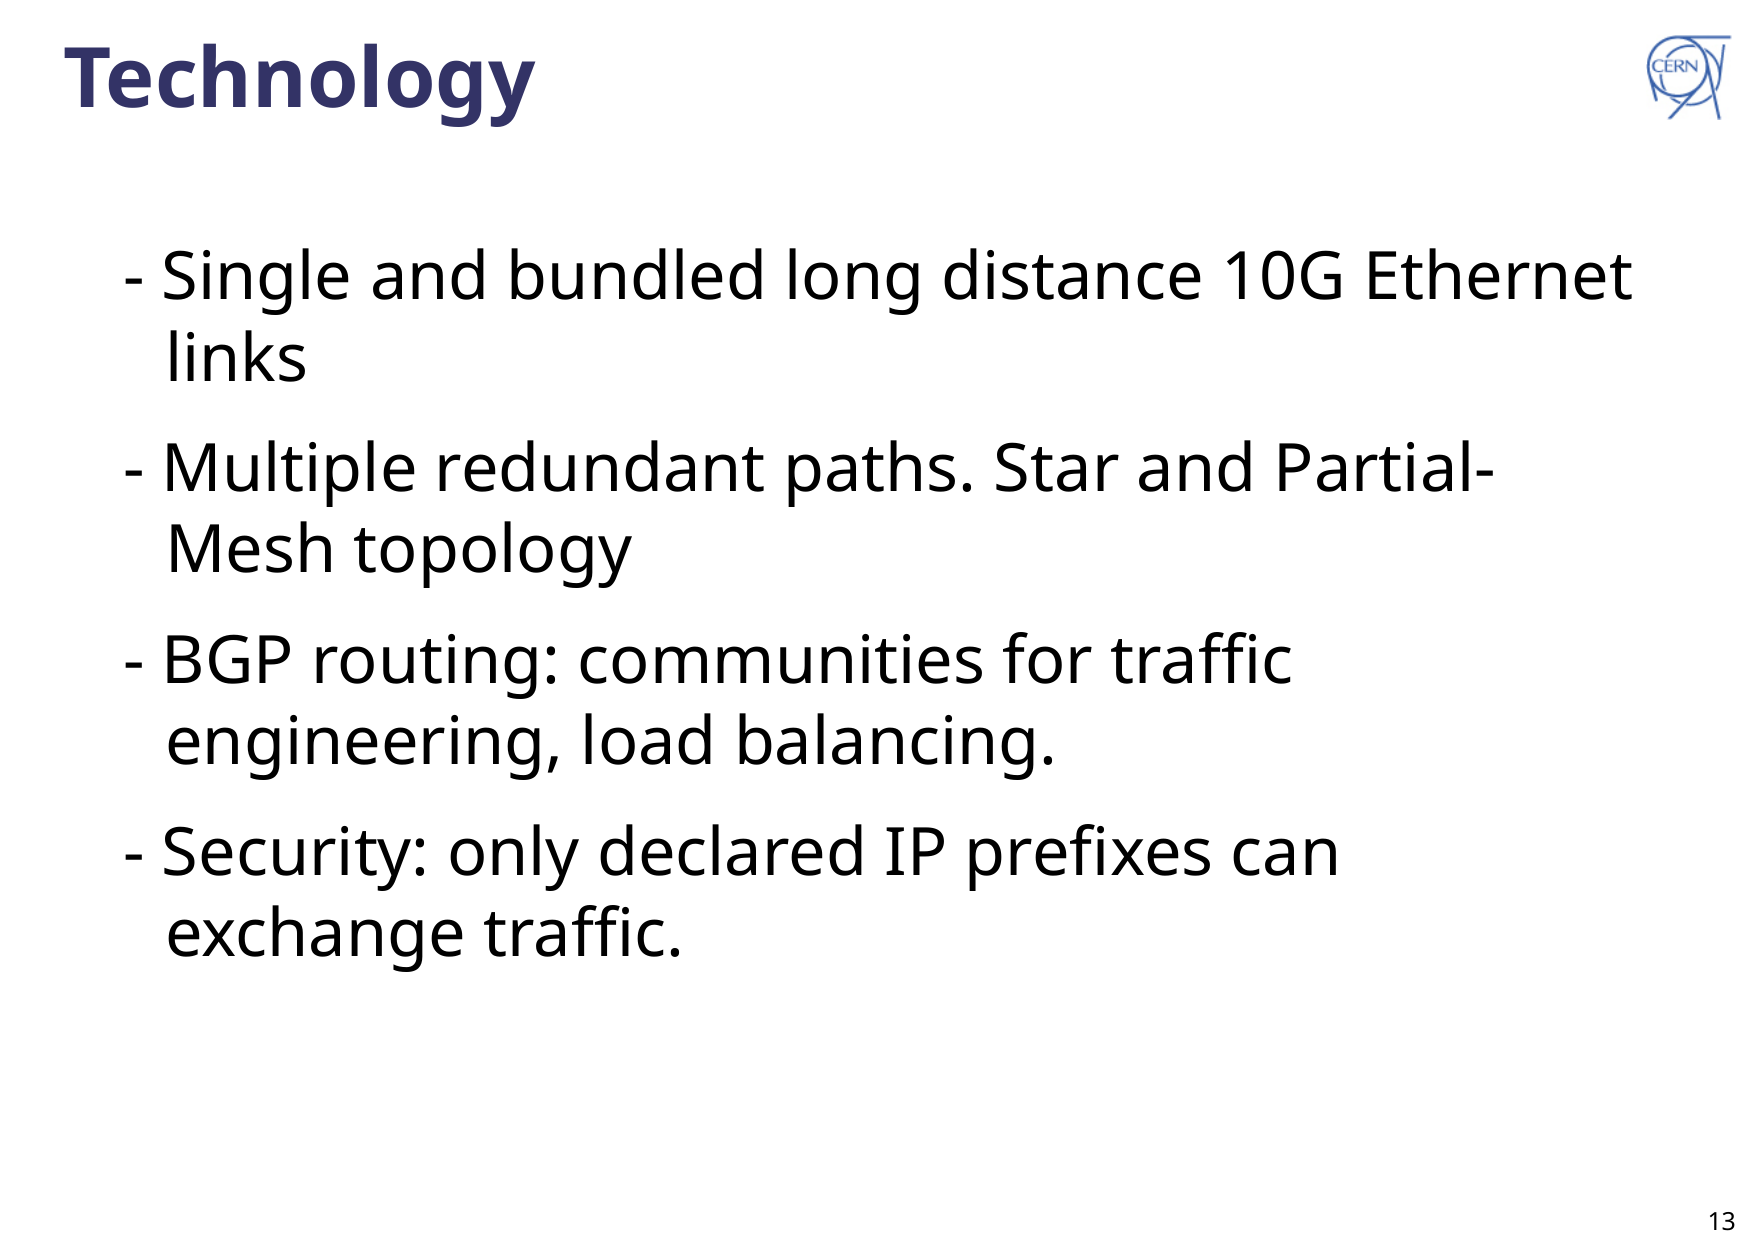

# Technology
- Single and bundled long distance 10G Ethernet links
- Multiple redundant paths. Star and Partial-Mesh topology
- BGP routing: communities for traffic engineering, load balancing.
- Security: only declared IP prefixes can exchange traffic.
13